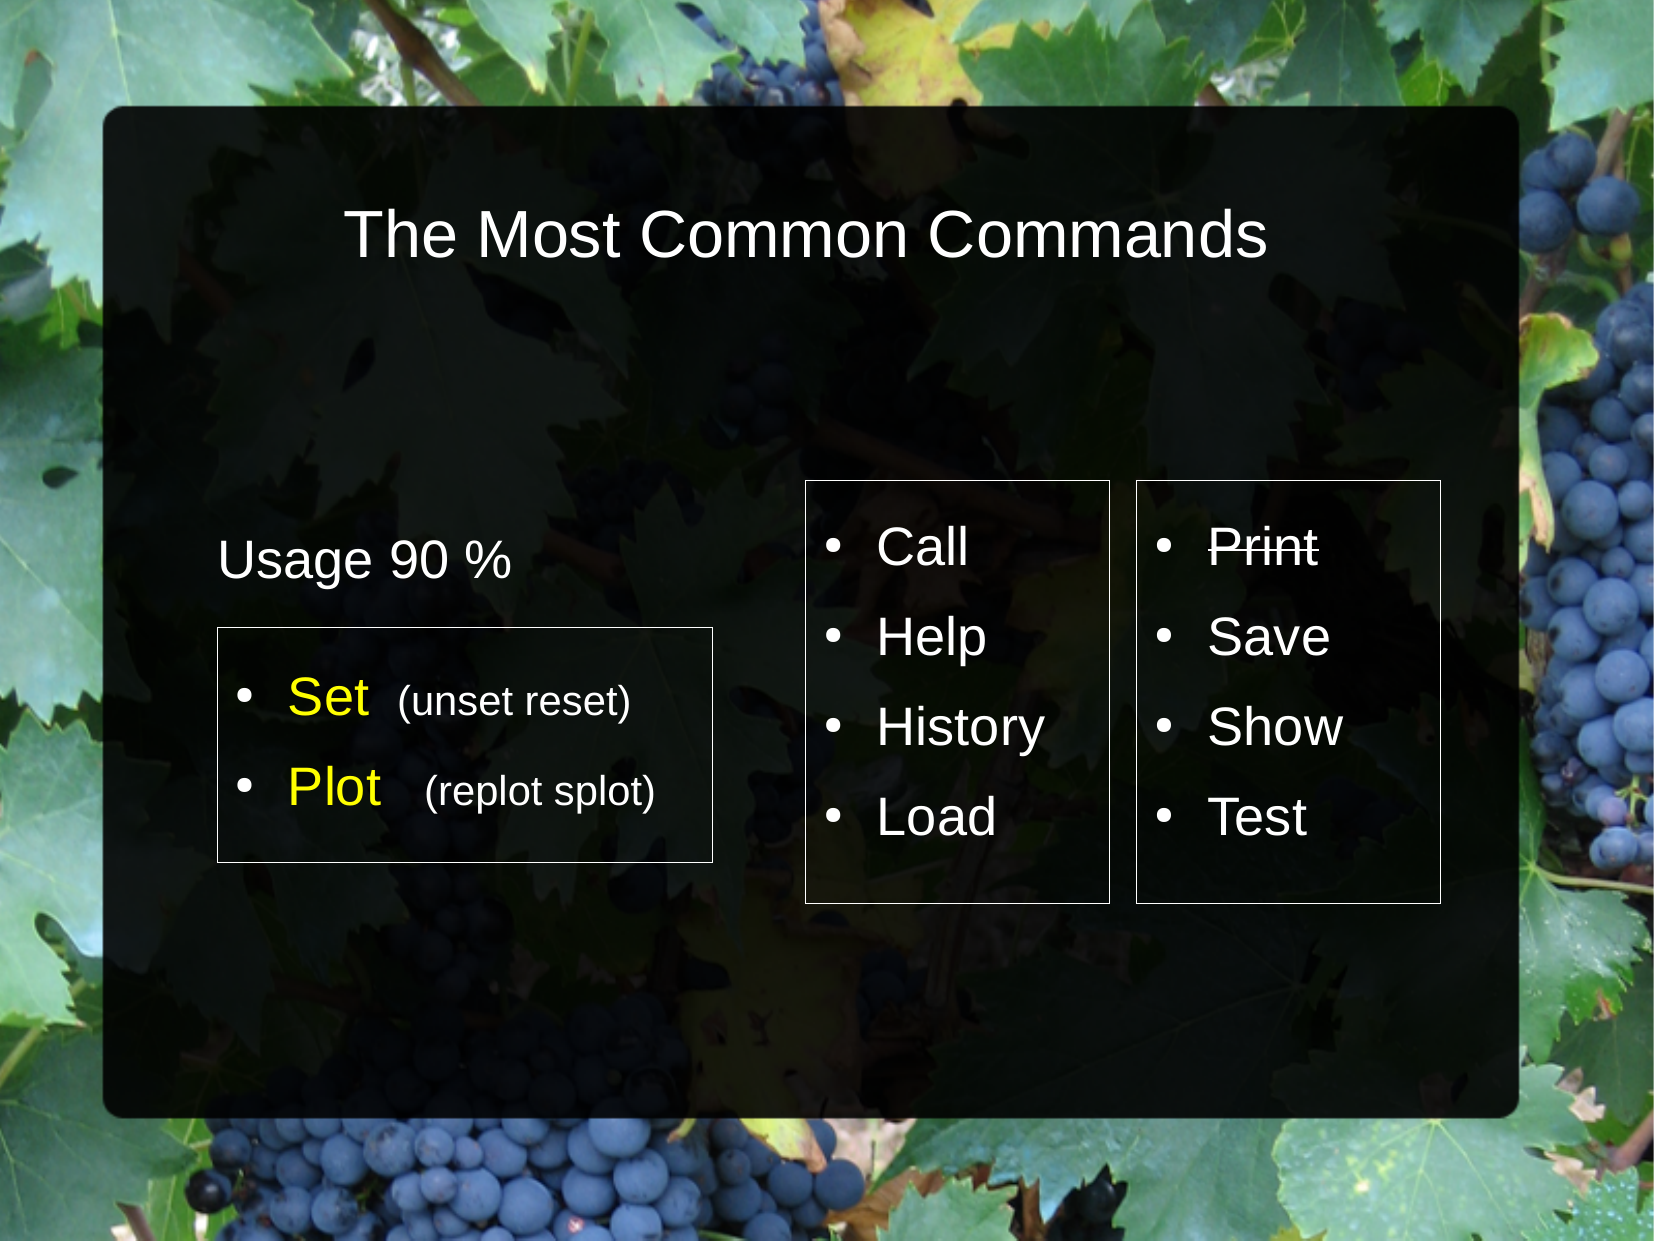

# The Most Common Commands
Call
Help
History
Load
Print
Save
Show
Test
Usage 90 %
Set (unset reset)
Plot (replot splot)